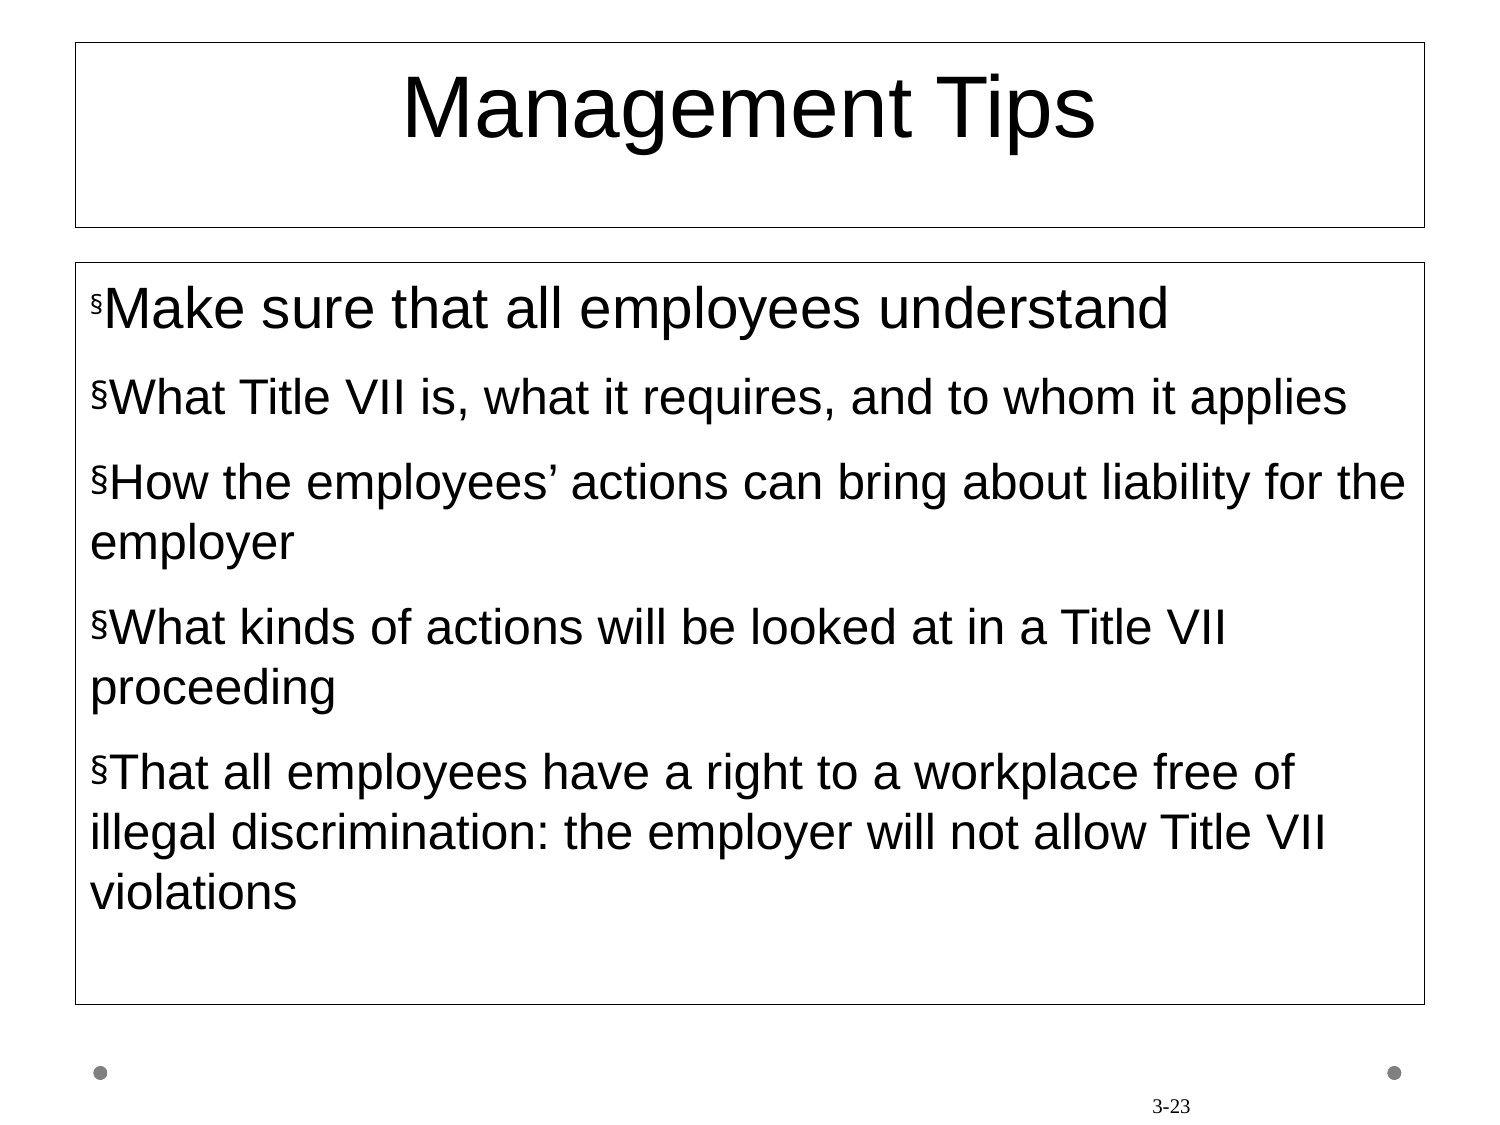

# Management Tips
Make sure that all employees understand
What Title VII is, what it requires, and to whom it applies
How the employees’ actions can bring about liability for the employer
What kinds of actions will be looked at in a Title VII proceeding
That all employees have a right to a workplace free of illegal discrimination: the employer will not allow Title VII violations